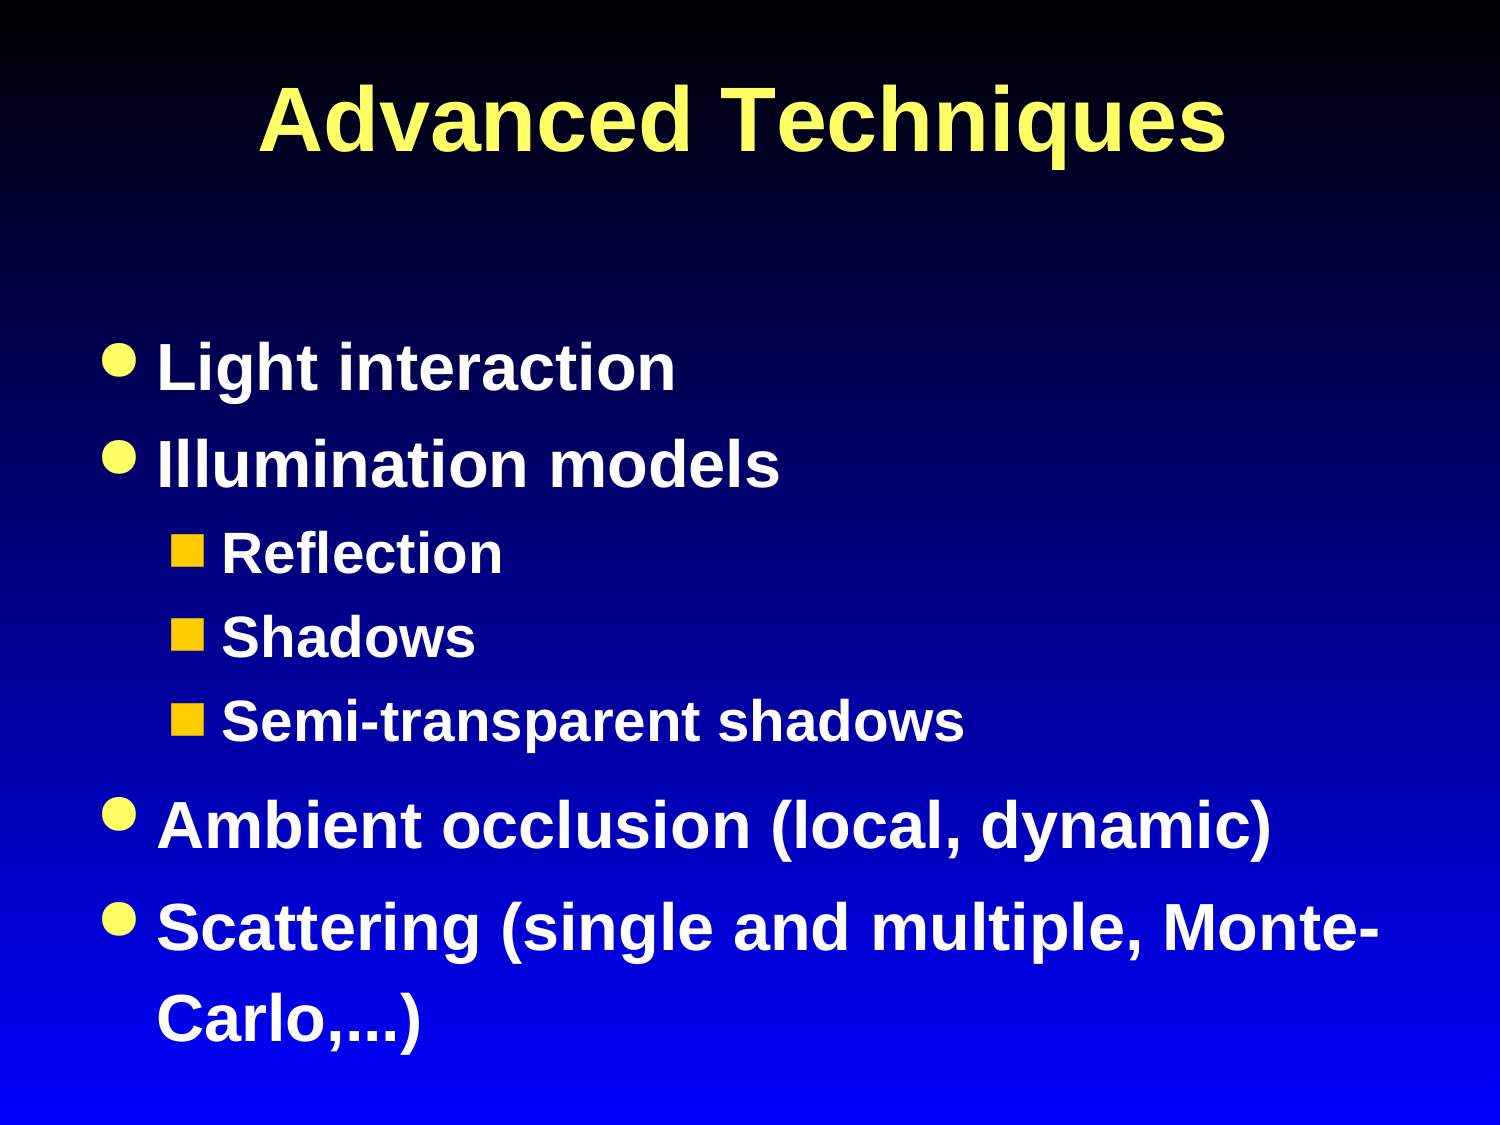

# Advanced Techniques
Light interaction
Illumination models
Reflection
Shadows
Semi-transparent shadows
Ambient occlusion (local, dynamic)‏
Scattering (single and multiple, Monte-Carlo,...)‏